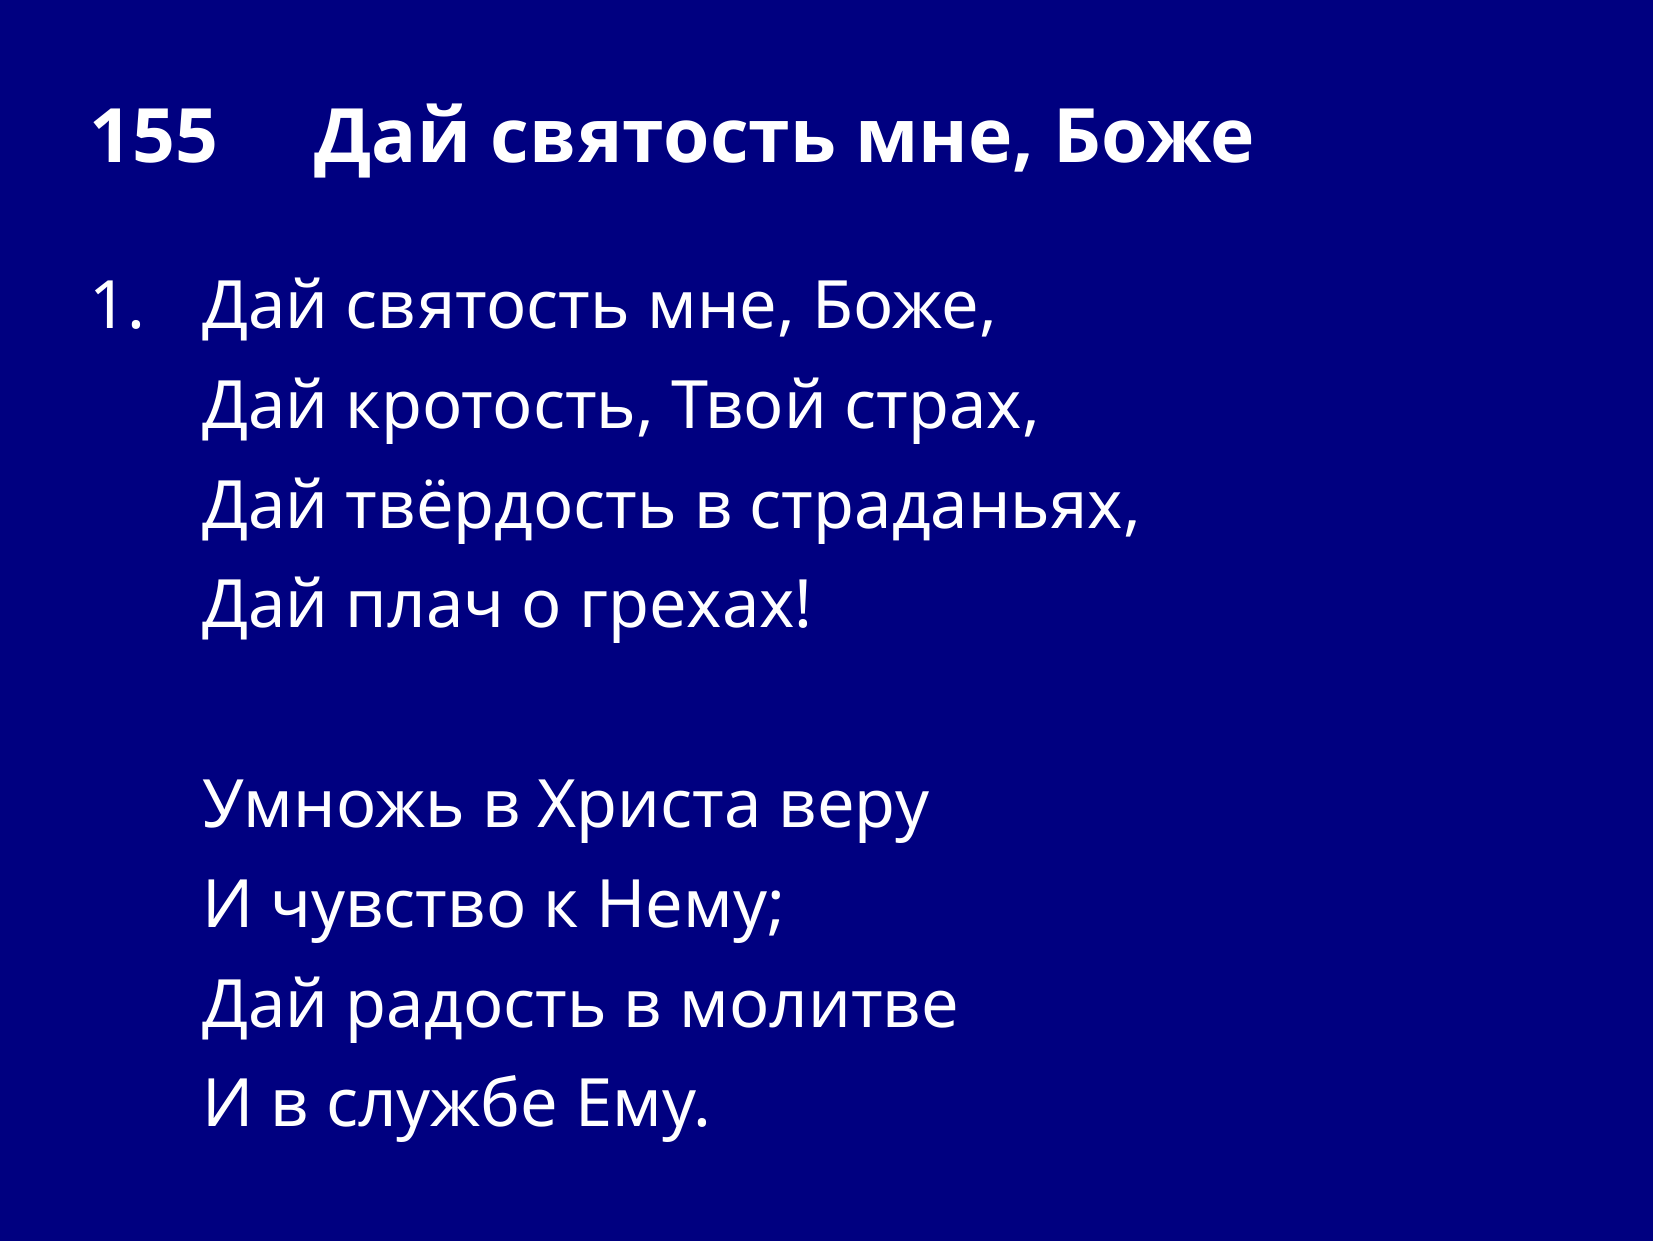

155	Дай святость мне, Боже
1.	Дай святость мне, Боже,
	Дай кротость, Твой страх,
	Дай твёрдость в страданьях,
	Дай плач о грехах!
	Умножь в Христа веру
	И чувство к Нему;
	Дай радость в молитве
	И в службе Ему.